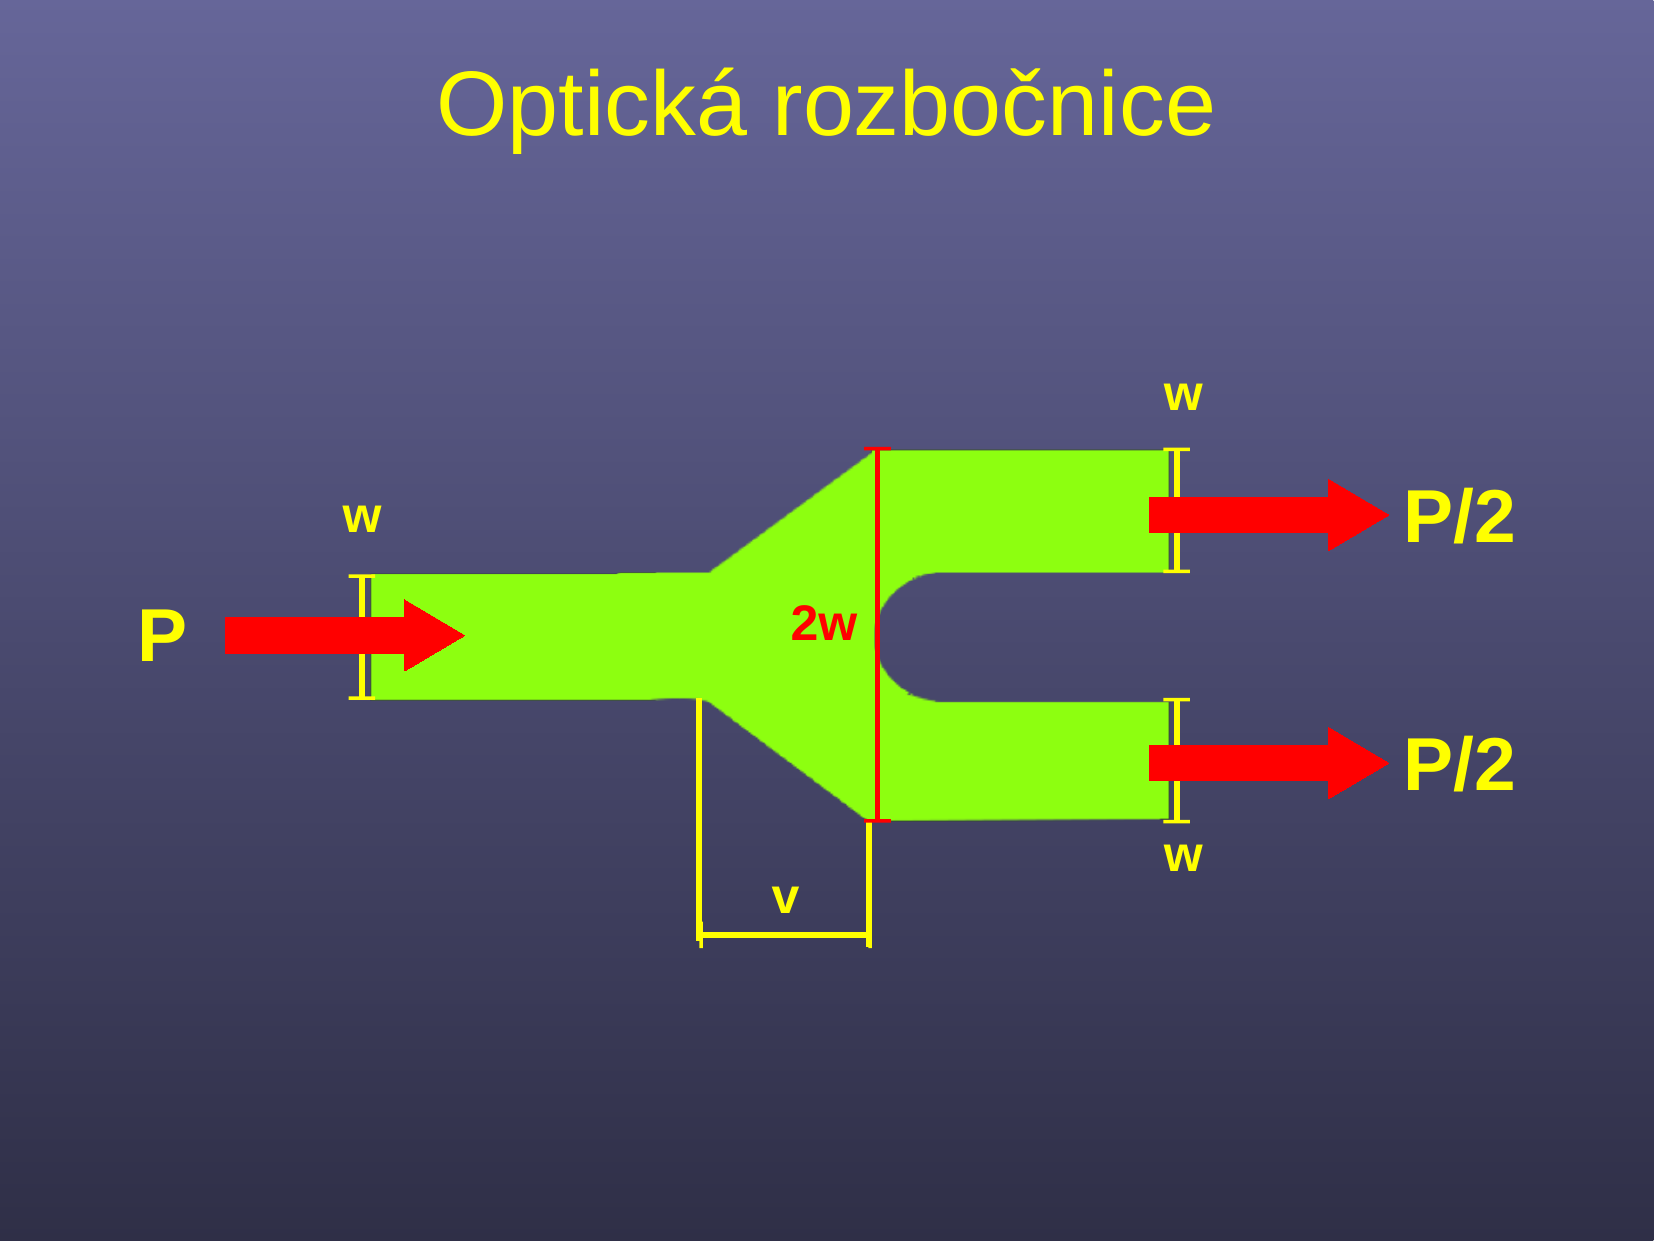

# Optická rozbočnice
w
P/2
w
P
2w
P/2
w
v